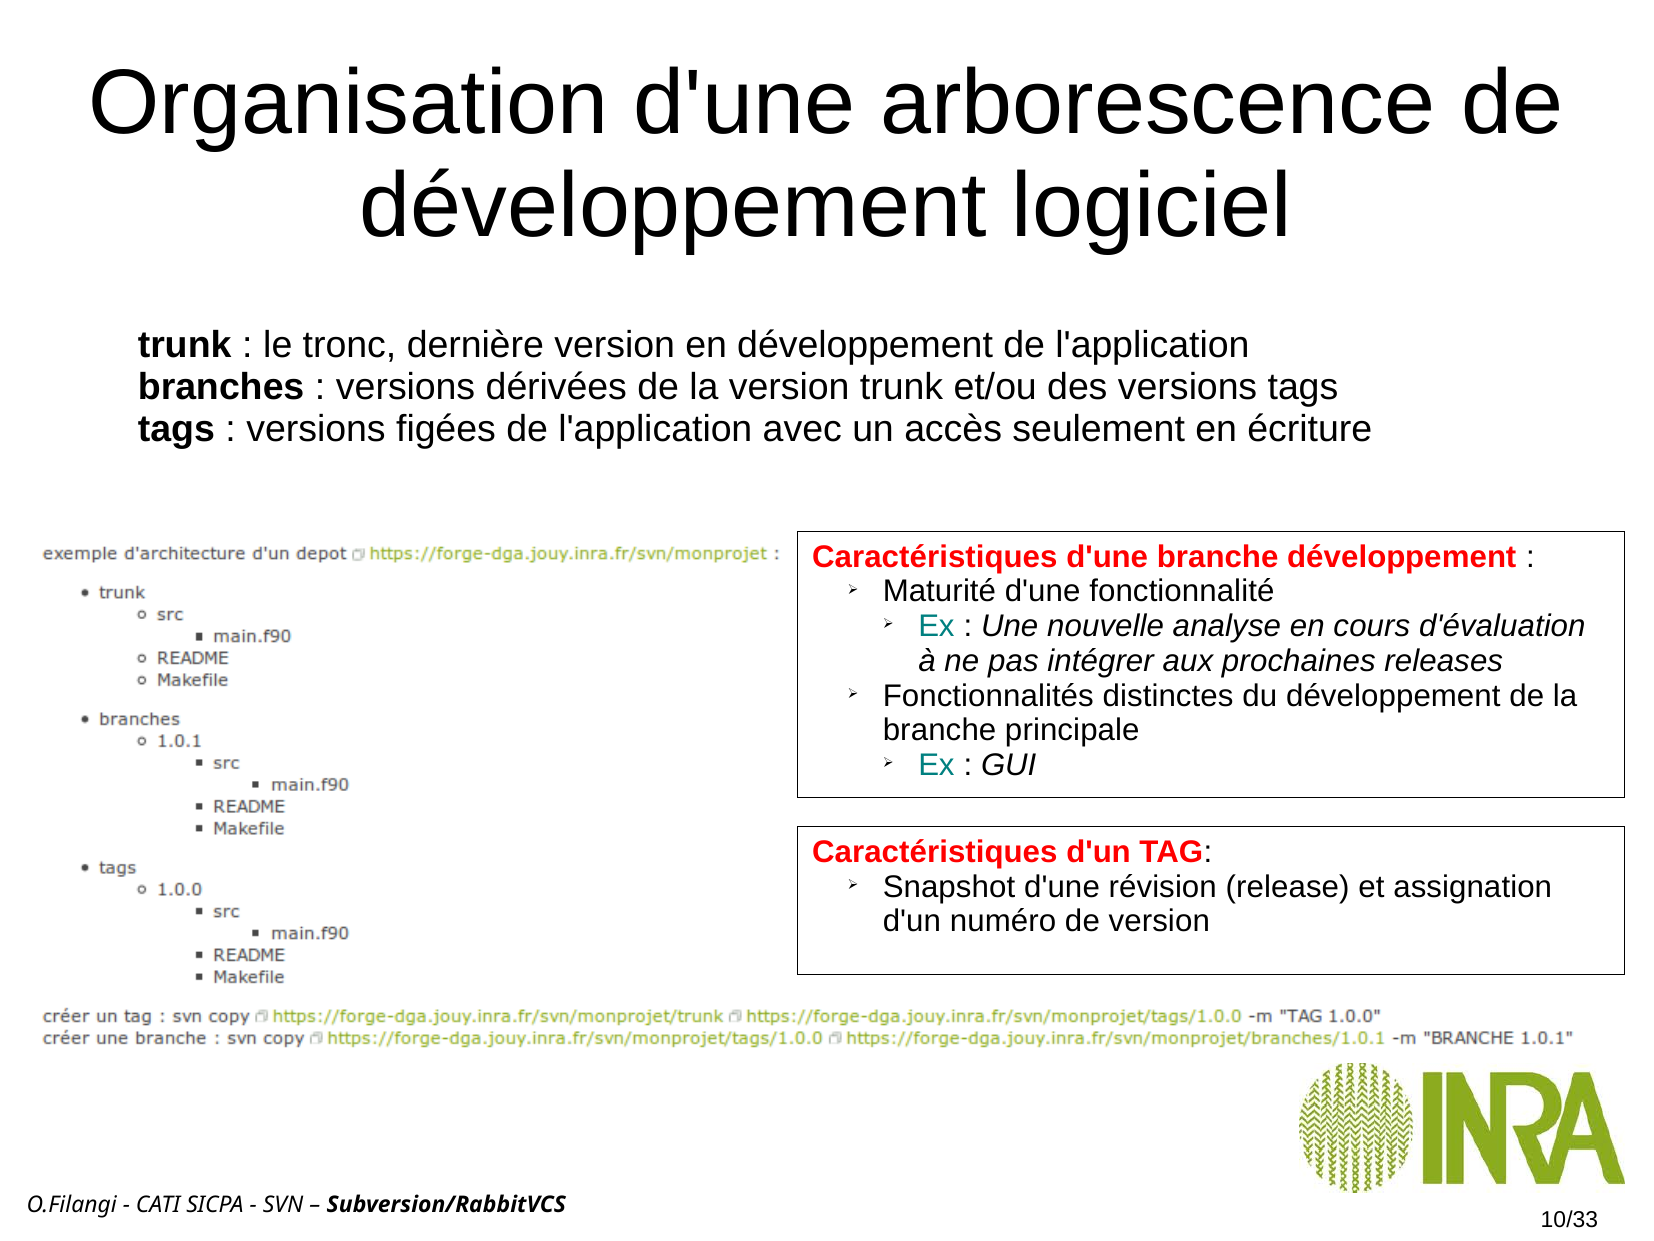

# Organisation d'une arborescence de développement logiciel
 trunk : le tronc, dernière version en développement de l'application
 branches : versions dérivées de la version trunk et/ou des versions tags
 tags : versions figées de l'application avec un accès seulement en écriture
Caractéristiques d'une branche développement :
Maturité d'une fonctionnalité
Ex : Une nouvelle analyse en cours d'évaluation à ne pas intégrer aux prochaines releases
Fonctionnalités distinctes du développement de la branche principale
Ex : GUI
Caractéristiques d'un TAG:
Snapshot d'une révision (release) et assignation d'un numéro de version
 O.Filangi - CATI SICPA - SVN – Subversion/RabbitVCS